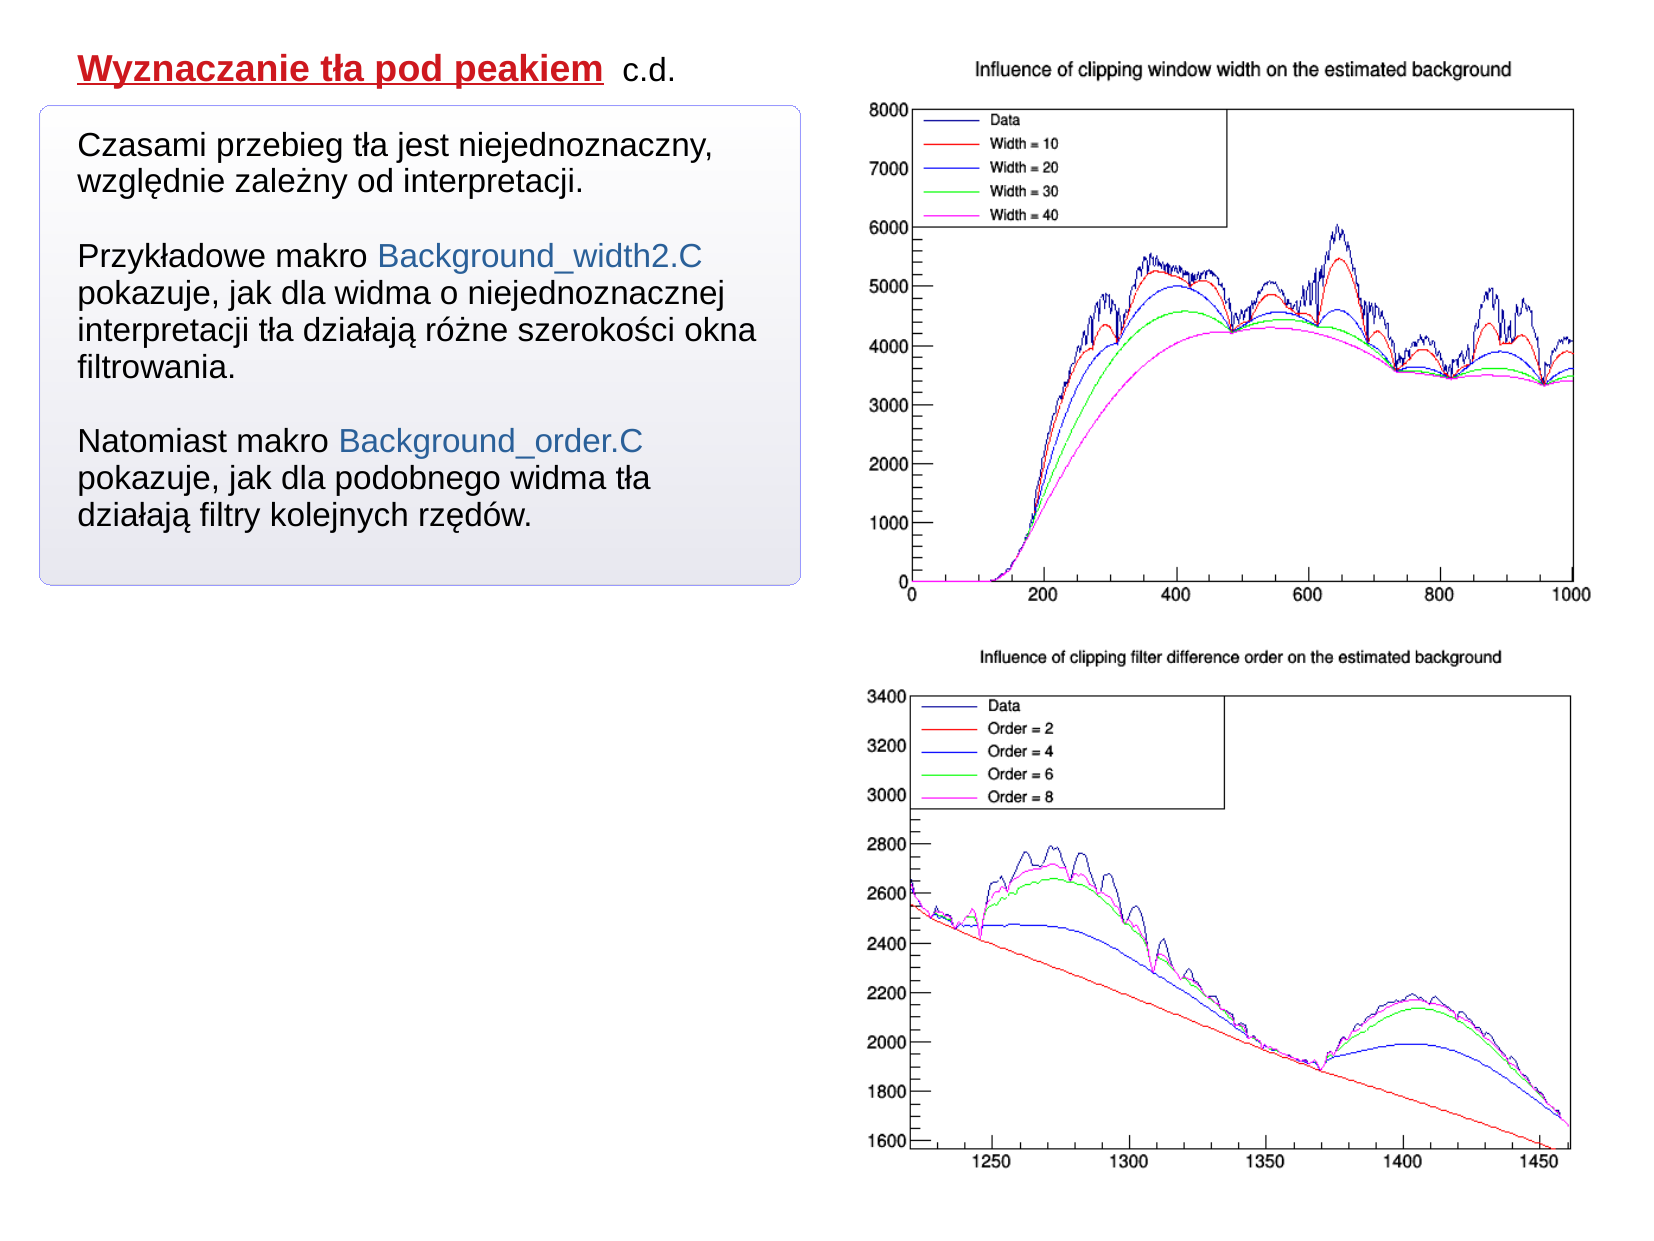

Wyznaczanie tła pod peakiem c.d.
Czasami przebieg tła jest niejednoznaczny,
względnie zależny od interpretacji.
Przykładowe makro Background_width2.C
pokazuje, jak dla widma o niejednoznacznej interpretacji tła działają różne szerokości okna filtrowania.
Natomiast makro Background_order.C
pokazuje, jak dla podobnego widma tła działają filtry kolejnych rzędów.